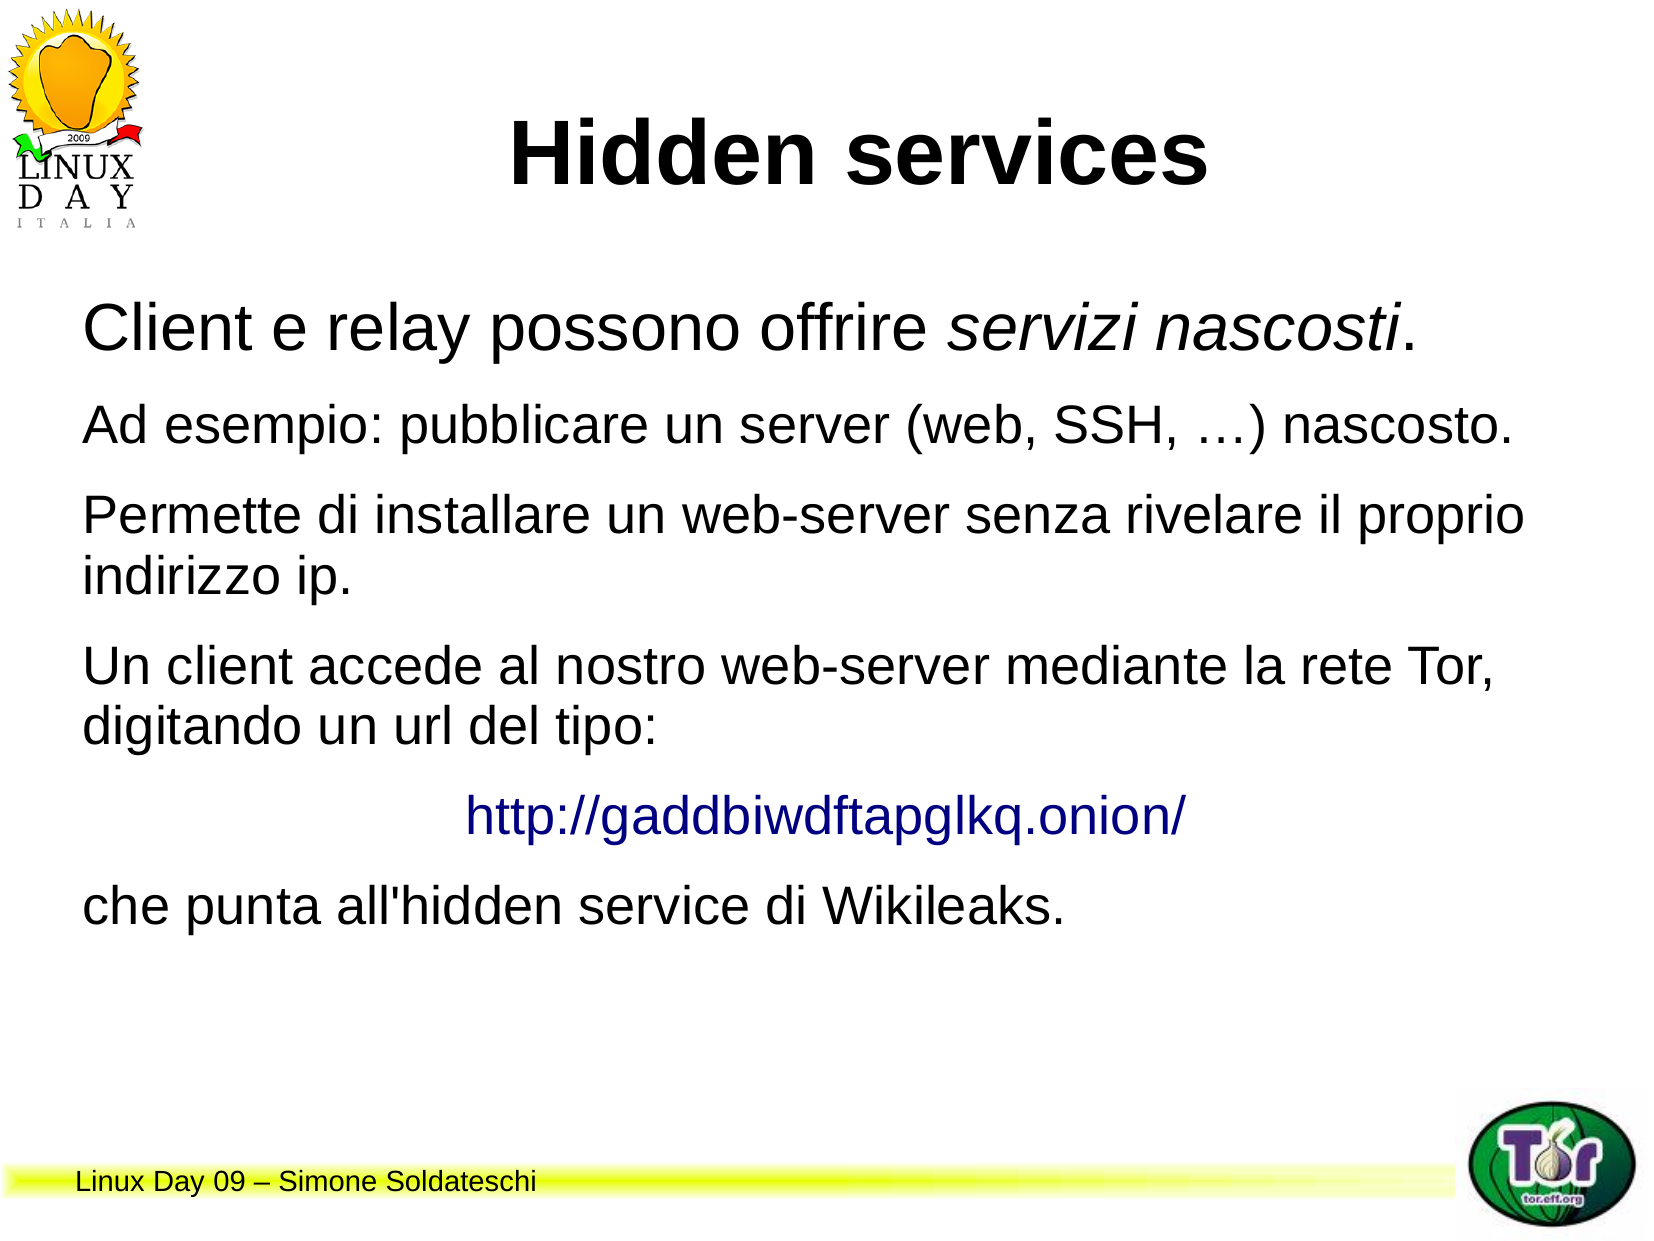

# Hidden services
Client e relay possono offrire servizi nascosti.
Ad esempio: pubblicare un server (web, SSH, …) nascosto.
Permette di installare un web-server senza rivelare il proprio indirizzo ip.
Un client accede al nostro web-server mediante la rete Tor, digitando un url del tipo:
http://gaddbiwdftapglkq.onion/
che punta all'hidden service di Wikileaks.